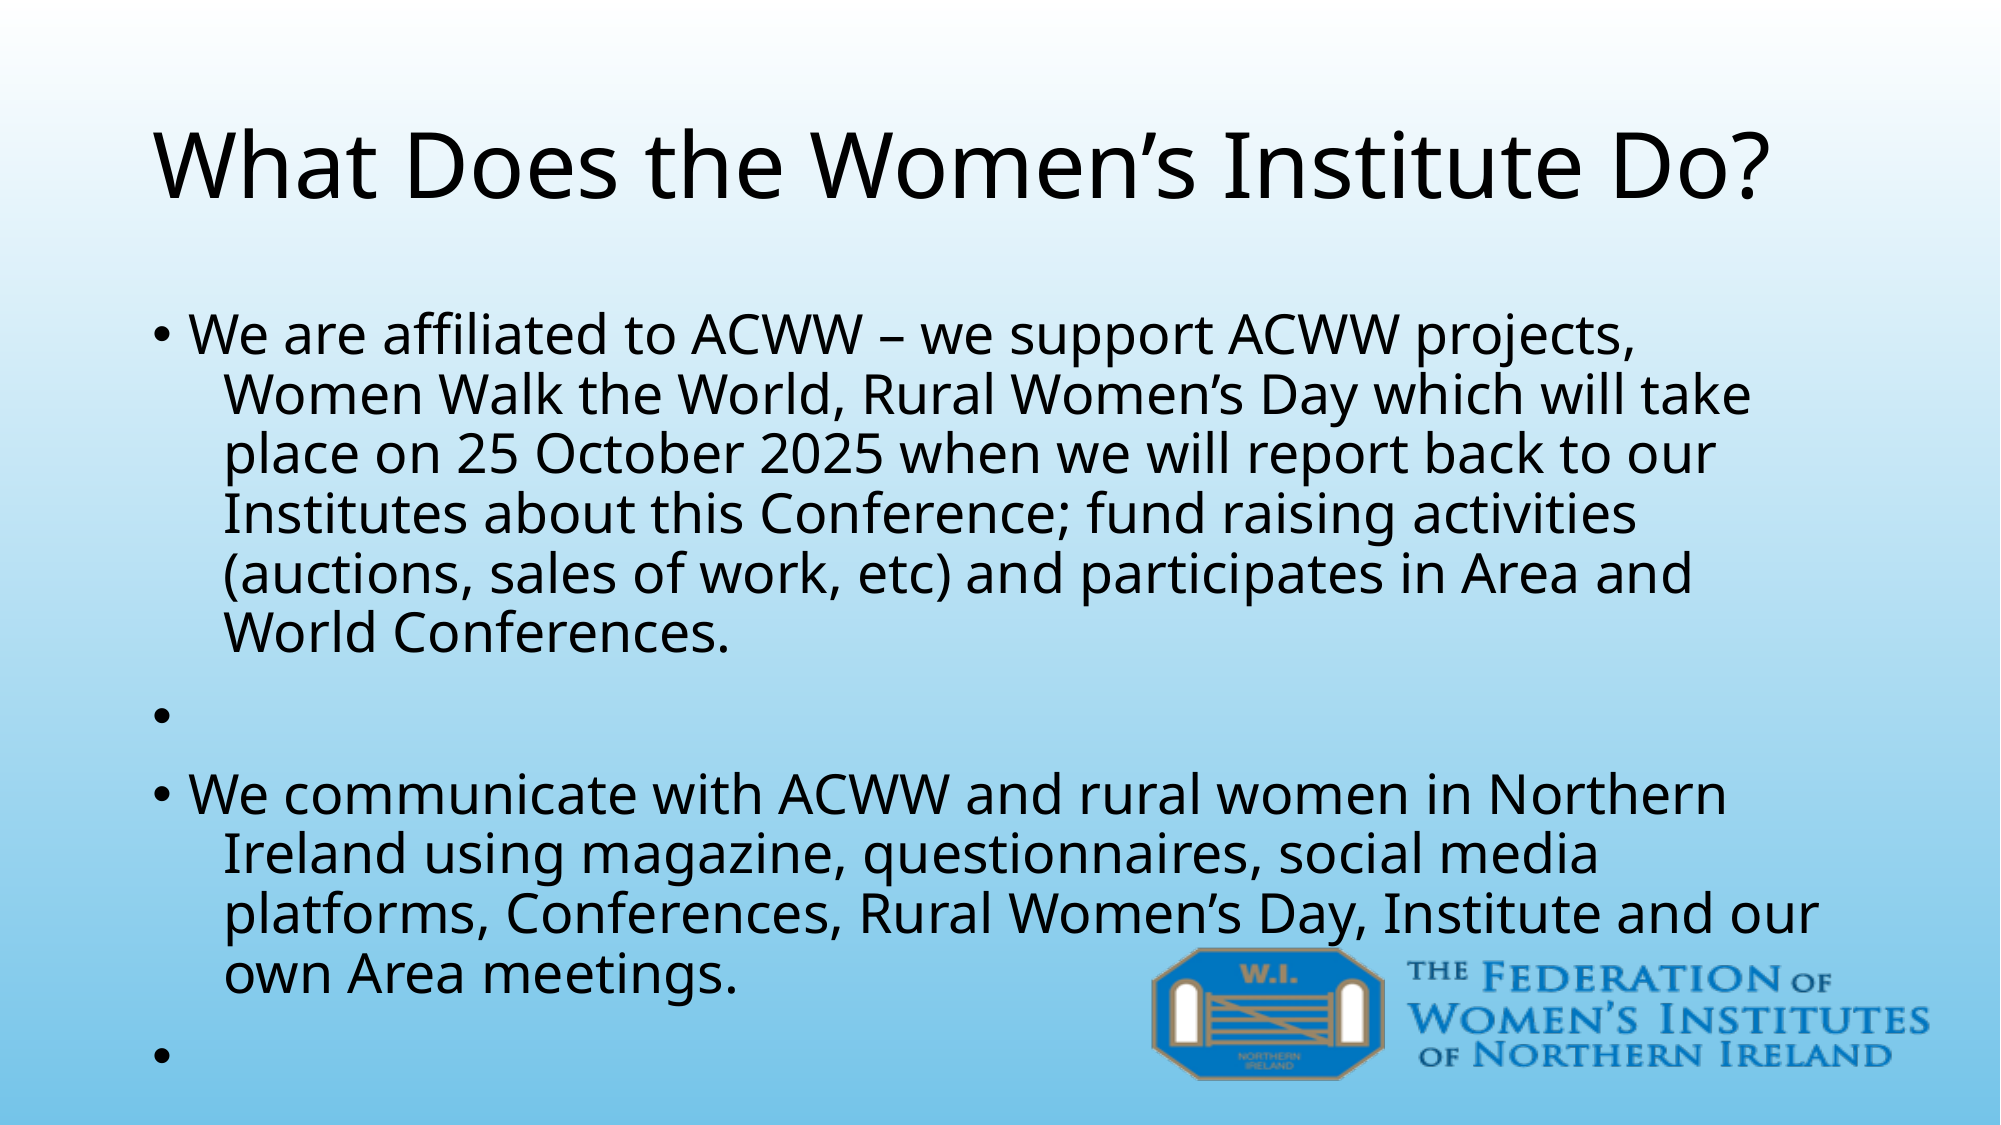

# What Does the Women’s Institute Do?
We are affiliated to ACWW – we support ACWW projects, Women Walk the World, Rural Women’s Day which will take place on 25 October 2025 when we will report back to our Institutes about this Conference; fund raising activities (auctions, sales of work, etc) and participates in Area and World Conferences.
We communicate with ACWW and rural women in Northern Ireland using magazine, questionnaires, social media platforms, Conferences, Rural Women’s Day, Institute and our own Area meetings.